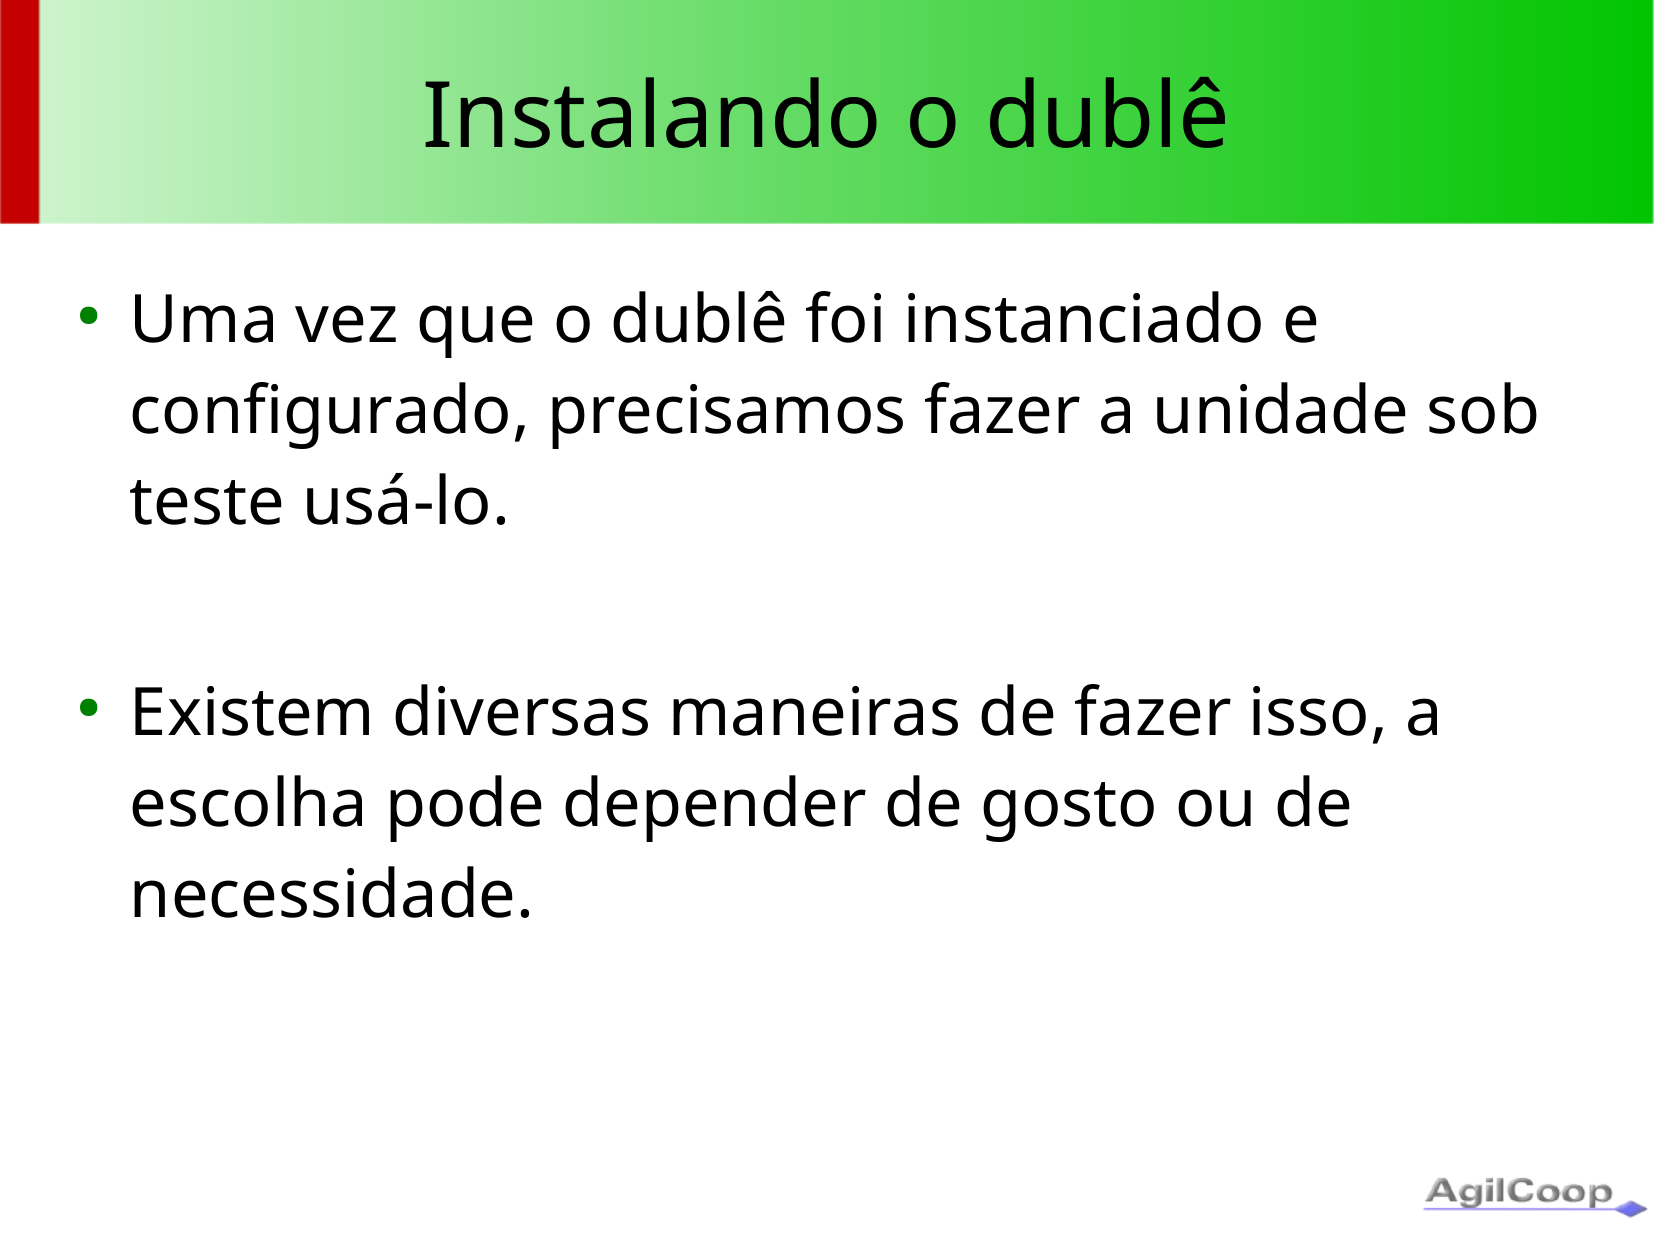

# Instalando o dublê
Uma vez que o dublê foi instanciado e configurado, precisamos fazer a unidade sob teste usá-lo.
Existem diversas maneiras de fazer isso, a escolha pode depender de gosto ou de necessidade.